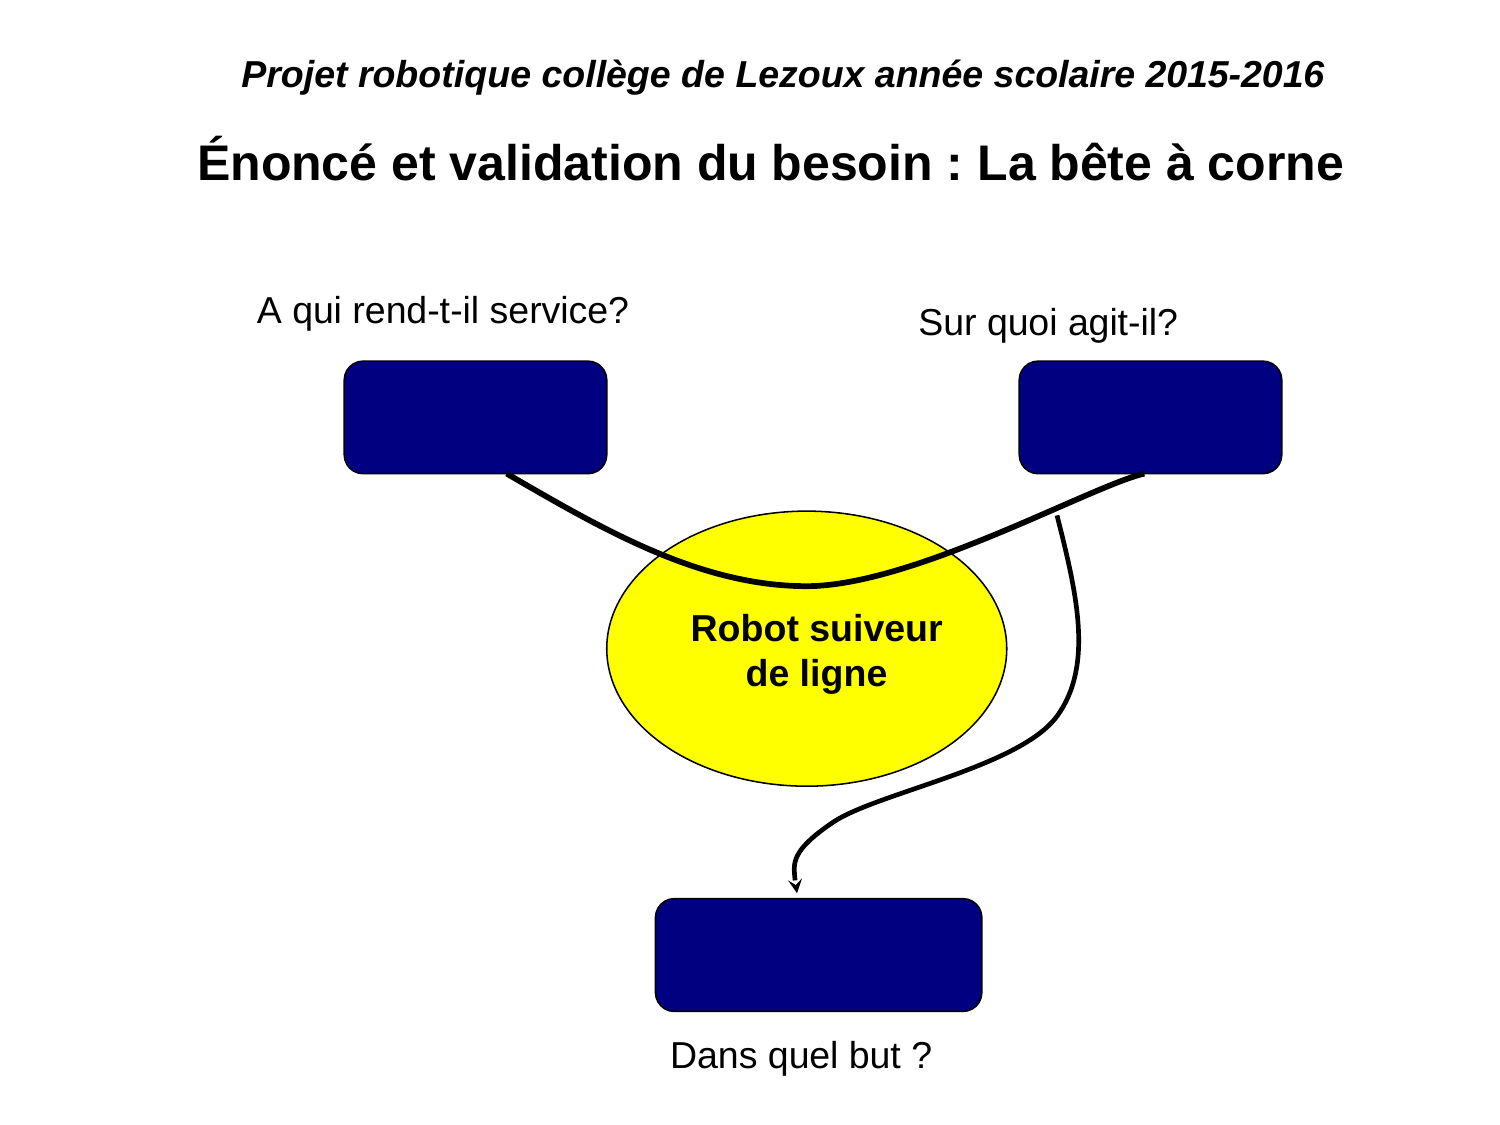

Projet robotique collège de Lezoux année scolaire 2015-2016
# Énoncé et validation du besoin : La bête à corne
A qui rend-t-il service?
Sur quoi agit-il?
 Robot suiveur
de ligne
Dans quel but ?